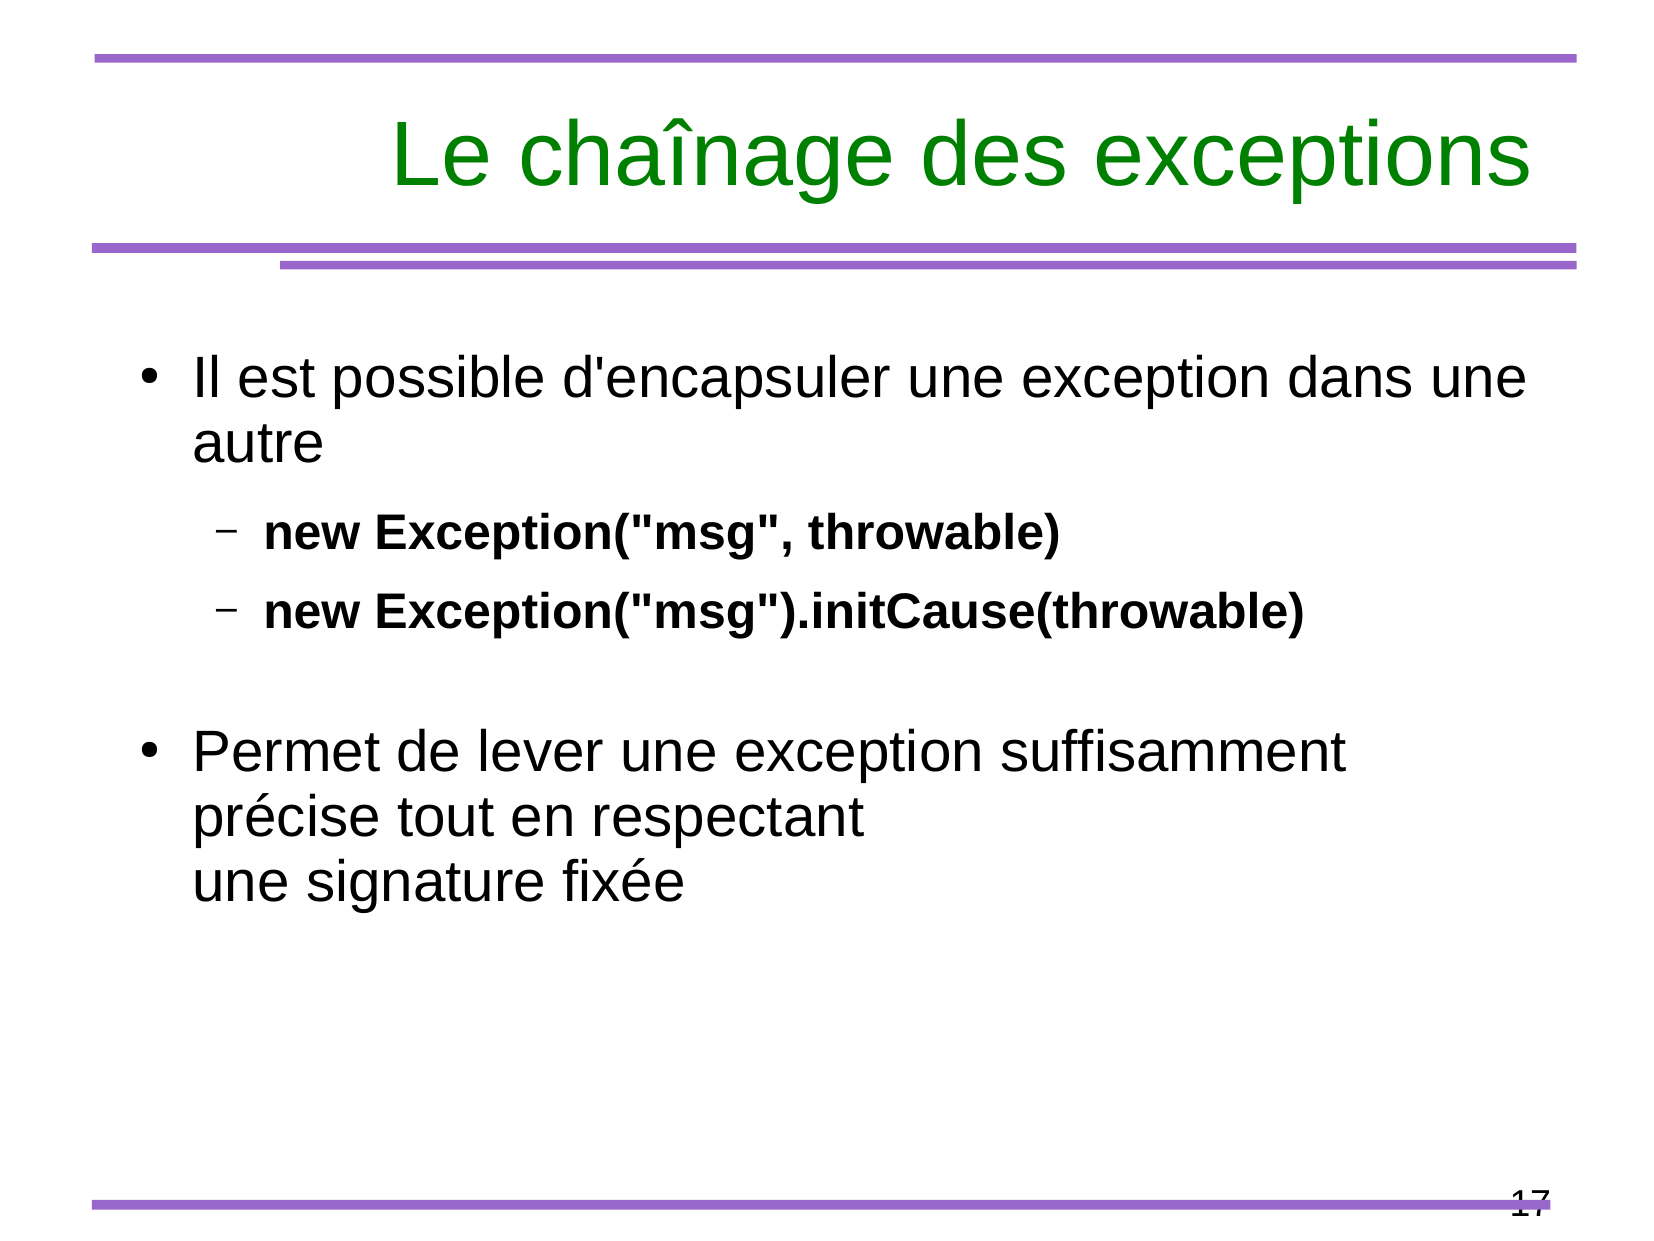

# Le chaînage des exceptions
Il est possible d'encapsuler une exception dans une autre
new Exception("msg", throwable)
new Exception("msg").initCause(throwable)
Permet de lever une exception suffisamment précise tout en respectant
une signature fixée